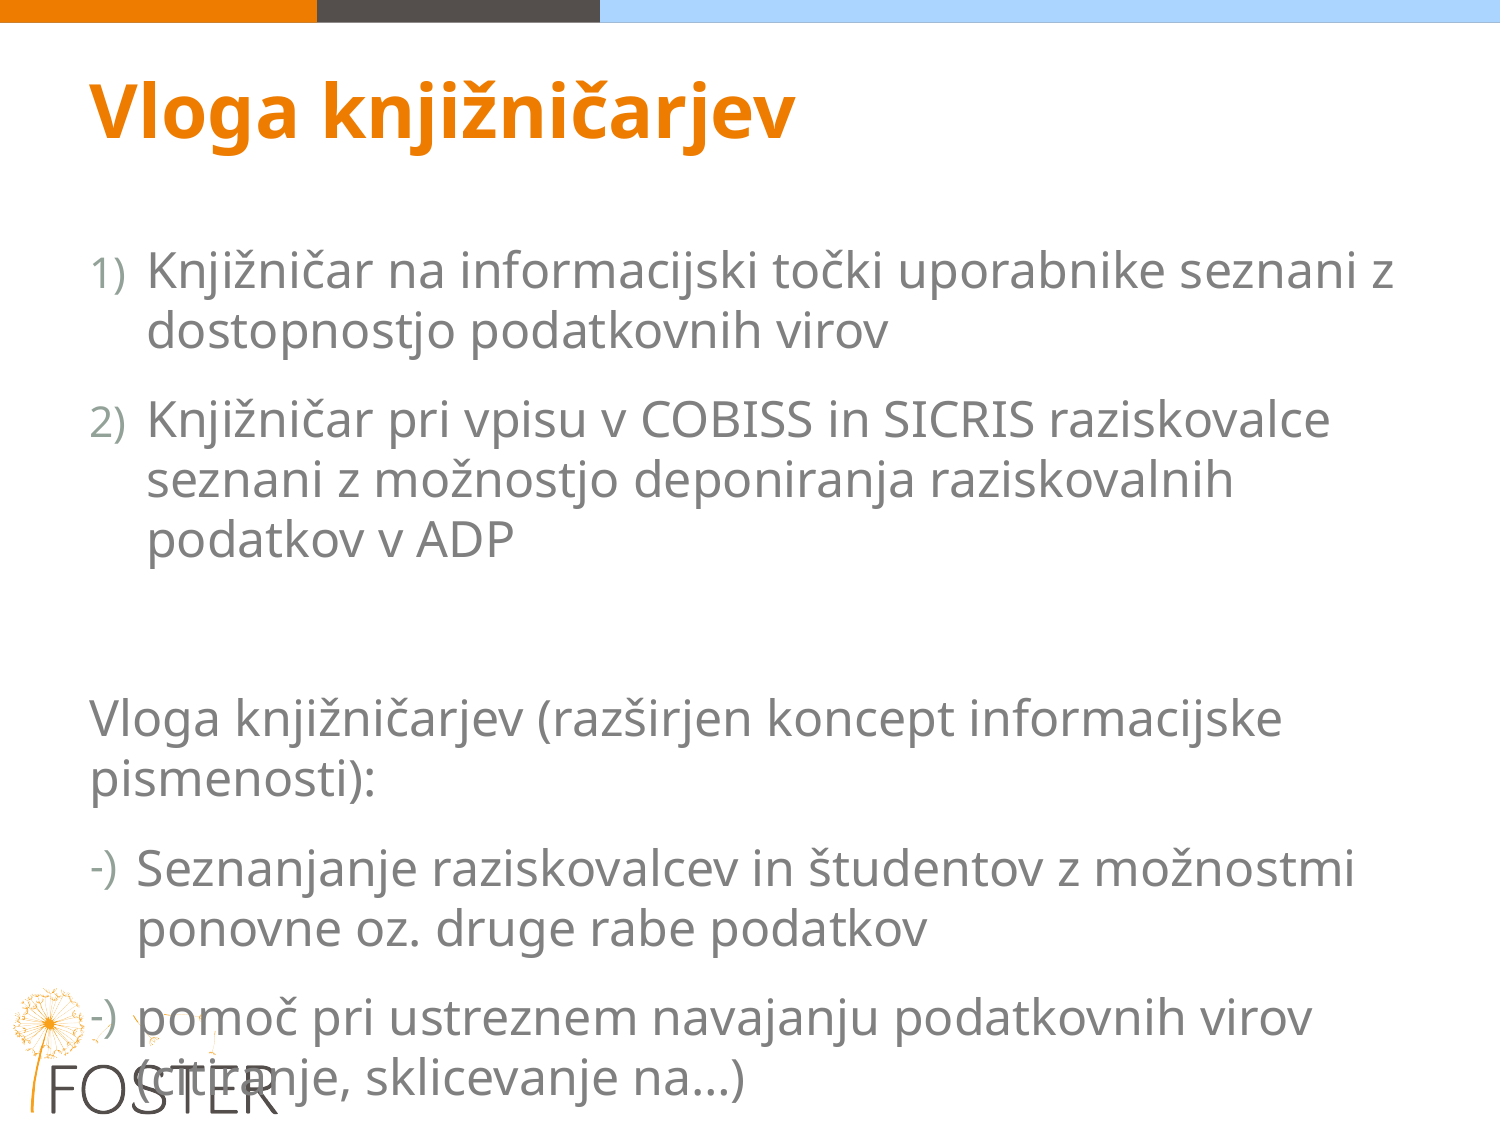

# Vloga knjižničarjev
Knjižničar na informacijski točki uporabnike seznani z dostopnostjo podatkovnih virov
Knjižničar pri vpisu v COBISS in SICRIS raziskovalce seznani z možnostjo deponiranja raziskovalnih podatkov v ADP
Vloga knjižničarjev (razširjen koncept informacijske pismenosti):
Seznanjanje raziskovalcev in študentov z možnostmi ponovne oz. druge rabe podatkov
pomoč pri ustreznem navajanju podatkovnih virov (citiranje, sklicevanje na…)
seznanjanje raziskovalcev in študentov z možnostmi predaje podatkov
pomoč pri vpisu v sistem znanstvenega vrednotenja raziskovalnega dela (podatki/točke)
sodelujejo s podatkovnimi središči v postopkih predaje podatkov
sodeluje pri izobraževalnih aktivnostih